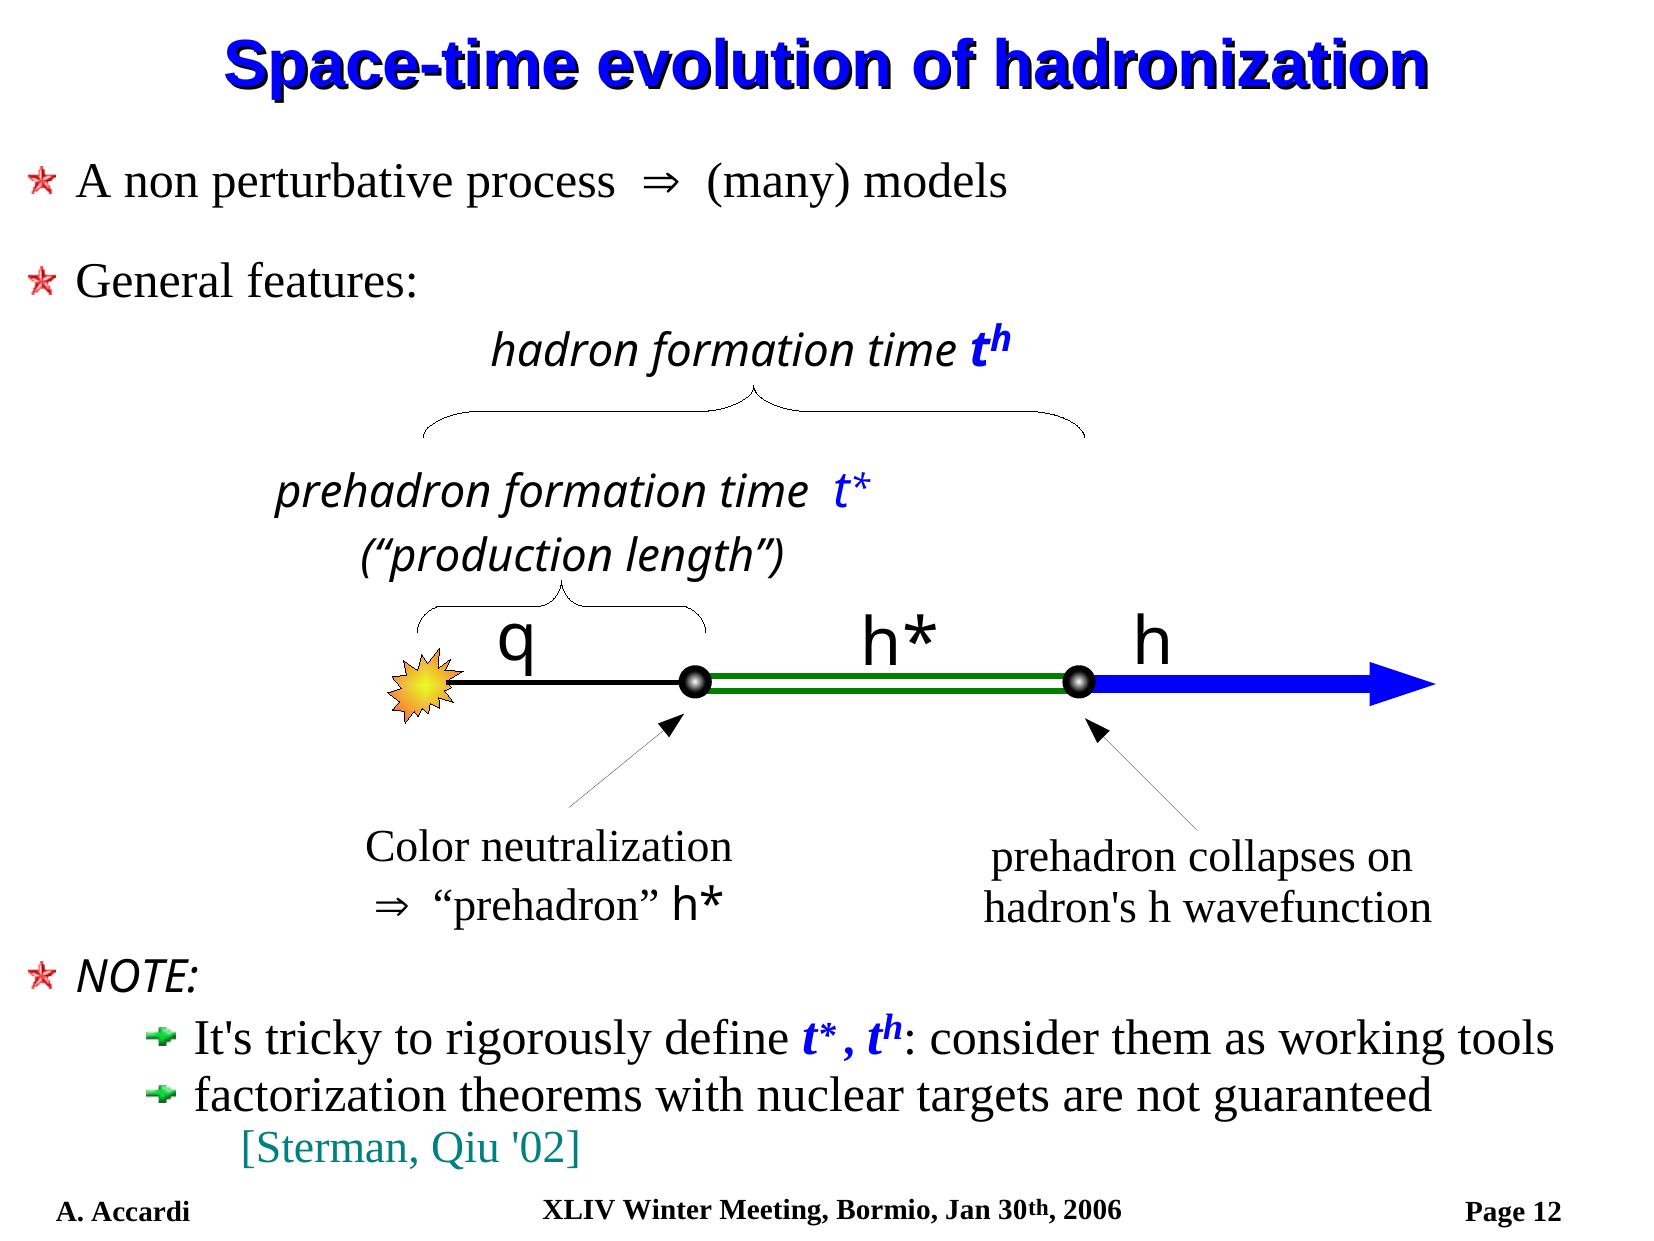

Space-time evolution of hadronization
A non perturbative process  (many) models
General features:
hadron formation time th
prehadron formation time t*
 (“production length”)
q
h
h*
Color neutralization
 “prehadron” h*
prehadron collapses on
hadron's h wavefunction
NOTE:
It's tricky to rigorously define t* , th: consider them as working tools
factorization theorems with nuclear targets are not guaranteed
[Sterman, Qiu '02]
A. Accardi
XLIV Winter Meeting, Bormio, Jan 30th, 2006
Page